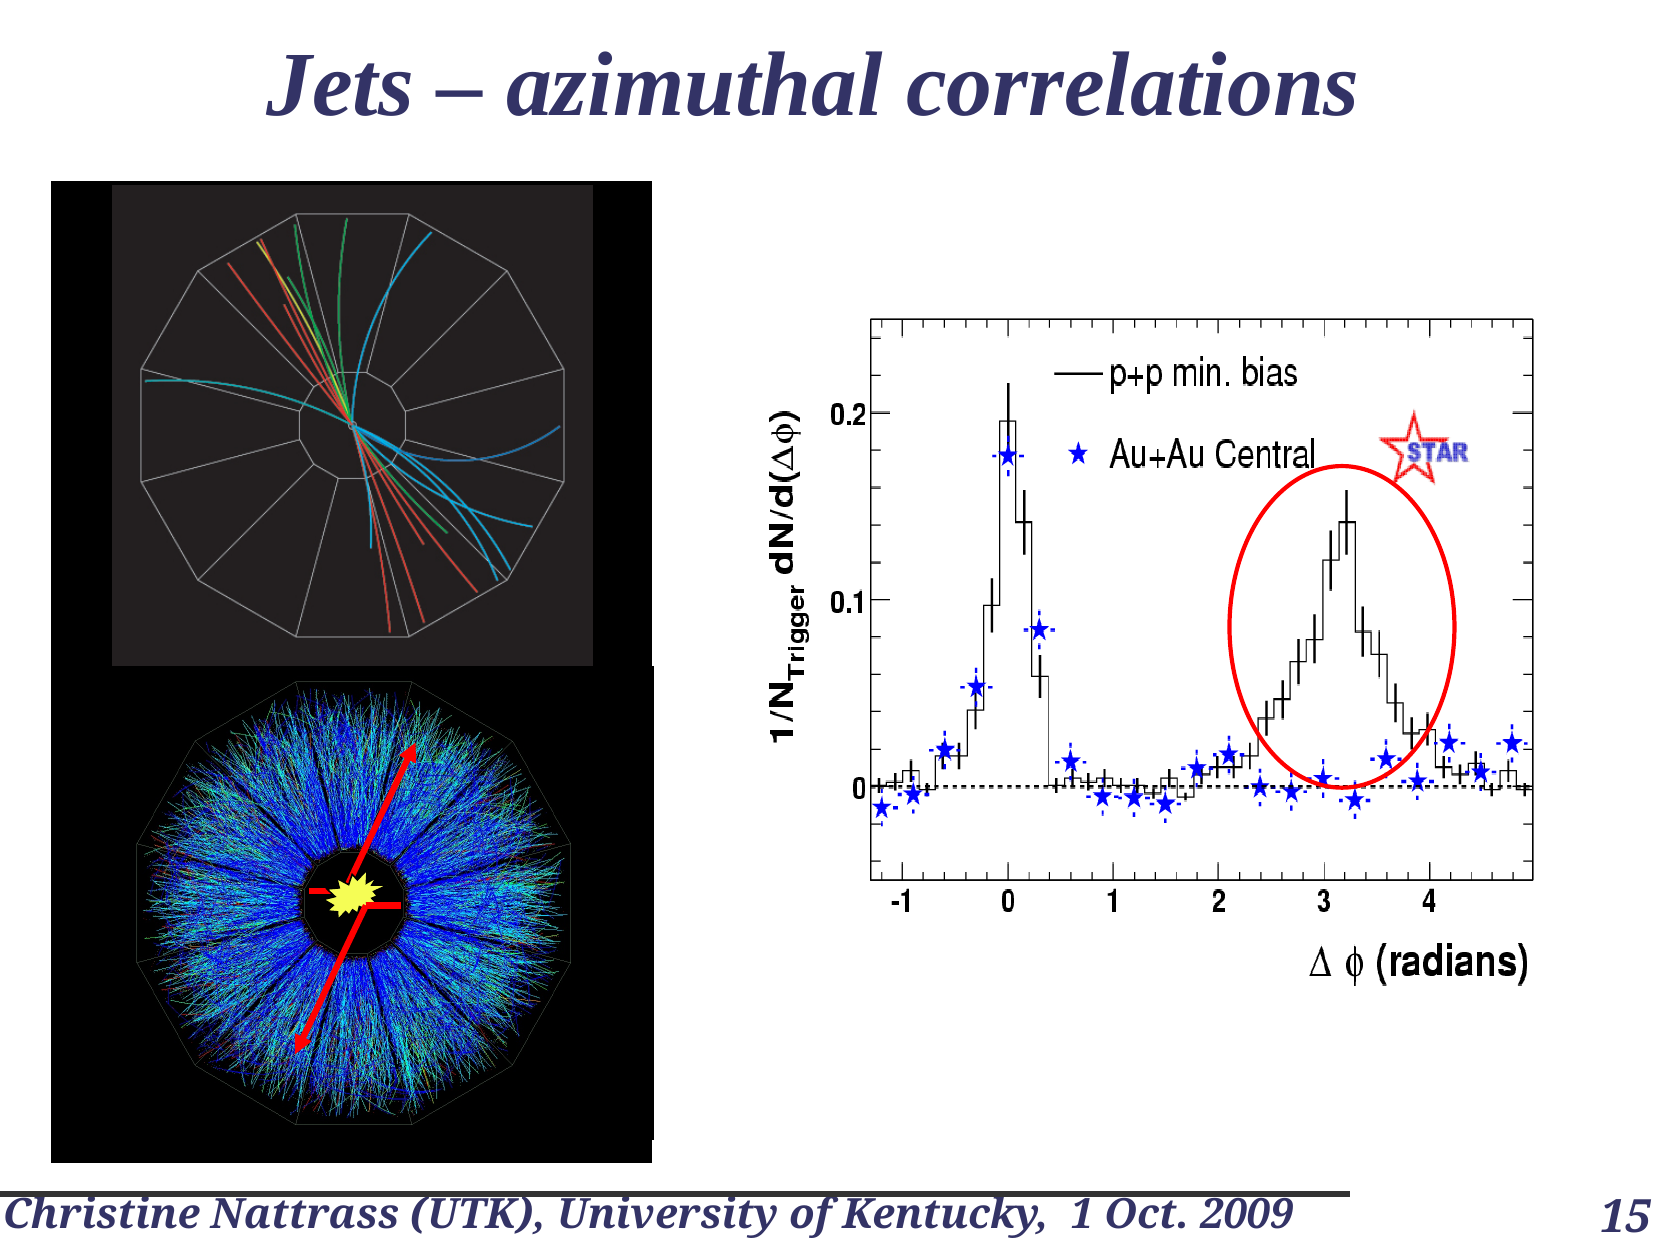

# Jets – azimuthal correlations
p+p  dijet